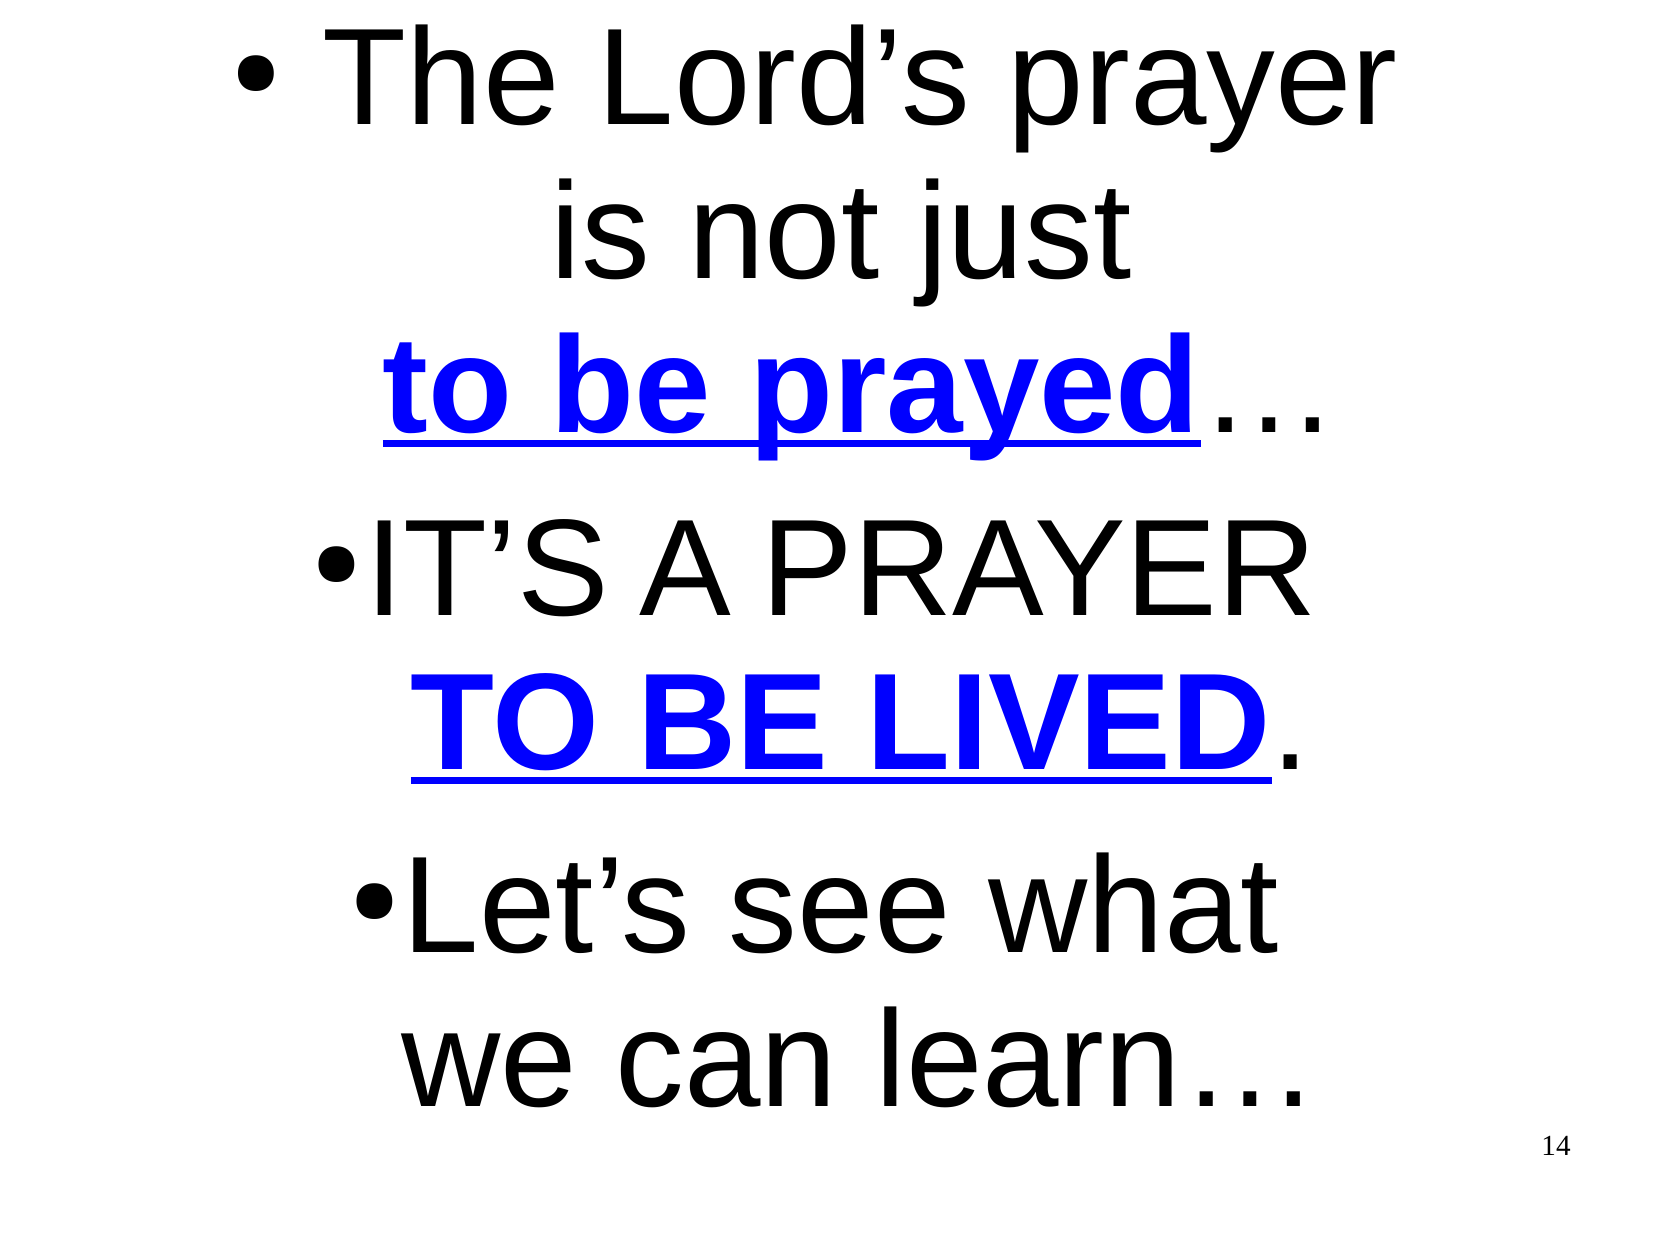

# The Lord’s prayer is not just to be prayed…
IT’S A PRAYER
TO BE LIVED.
Let’s see what
we can learn…
14